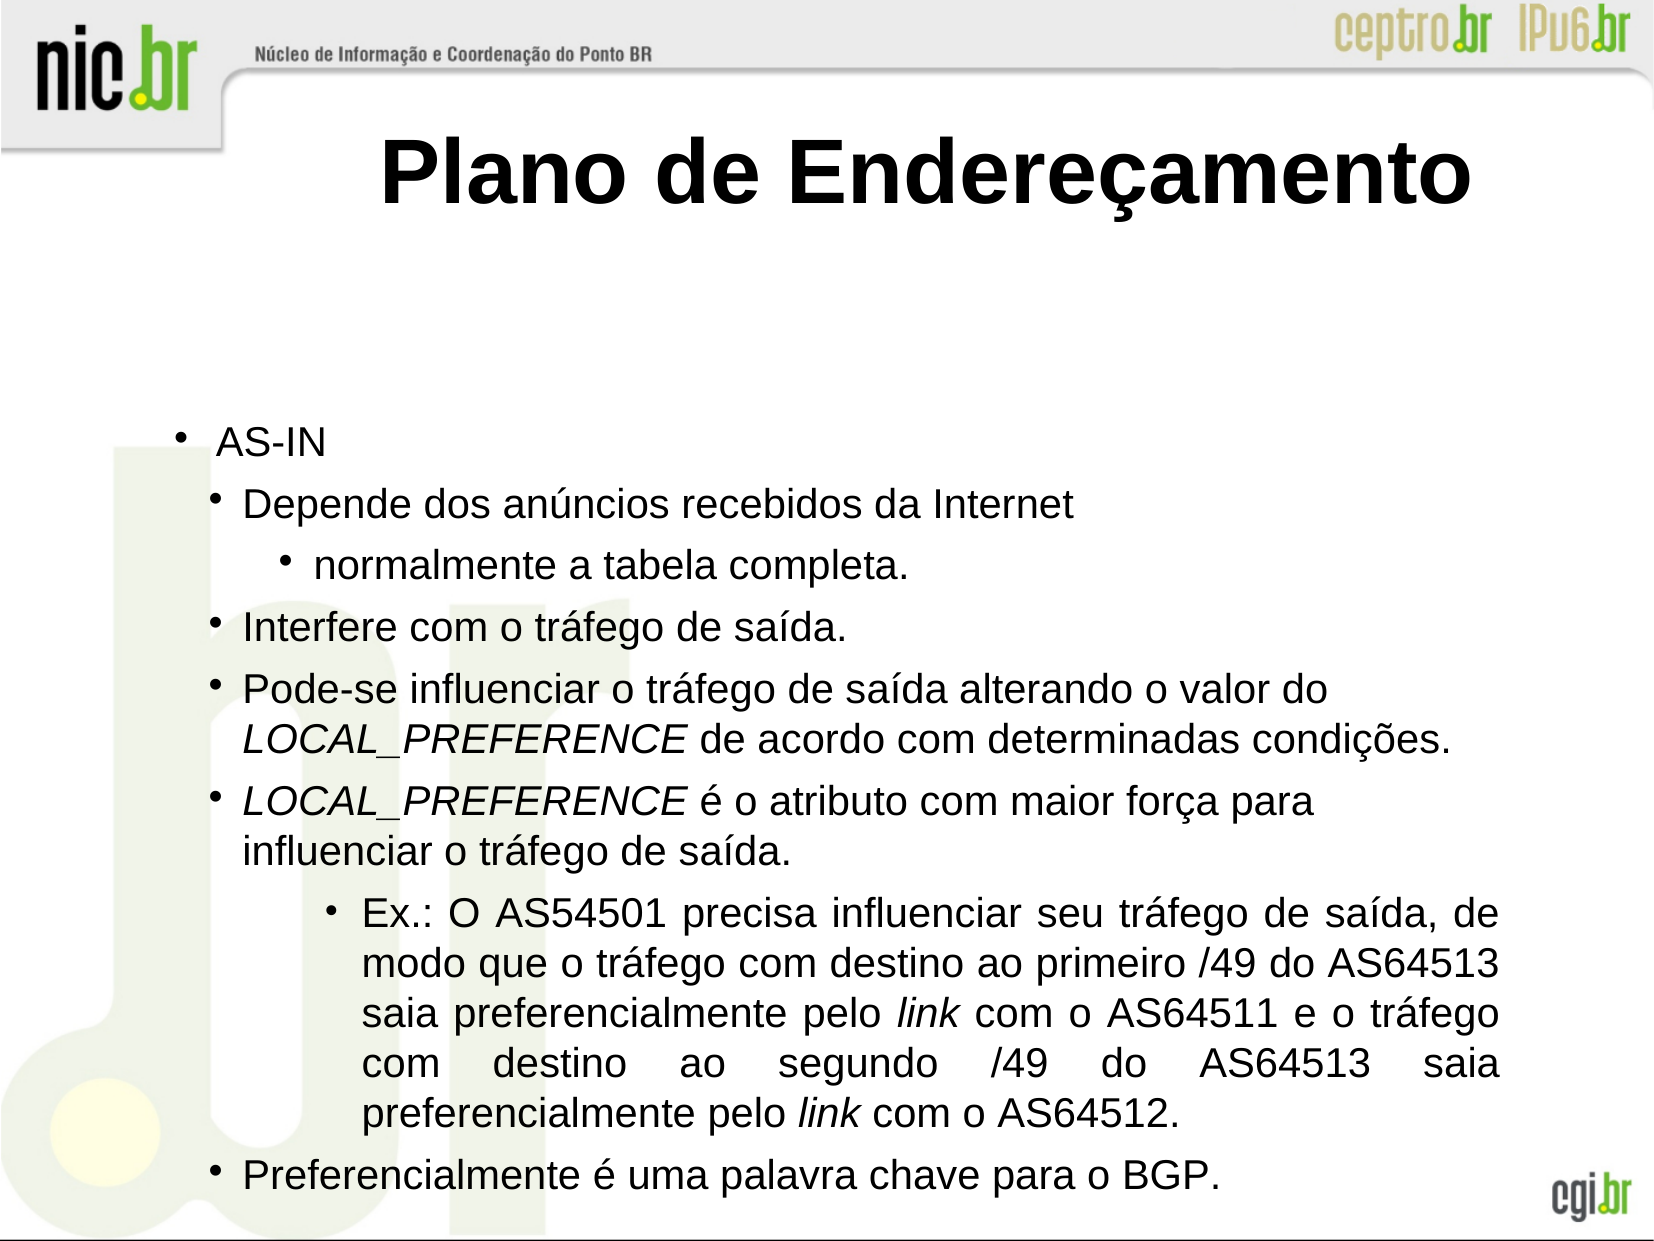

Plano de Endereçamento
 AS-IN
Depende dos anúncios recebidos da Internet
normalmente a tabela completa.
Interfere com o tráfego de saída.
Pode-se influenciar o tráfego de saída alterando o valor do LOCAL_PREFERENCE de acordo com determinadas condições.
LOCAL_PREFERENCE é o atributo com maior força para influenciar o tráfego de saída.
Ex.: O AS54501 precisa influenciar seu tráfego de saída, de modo que o tráfego com destino ao primeiro /49 do AS64513 saia preferencialmente pelo link com o AS64511 e o tráfego com destino ao segundo /49 do AS64513 saia preferencialmente pelo link com o AS64512.
Preferencialmente é uma palavra chave para o BGP.